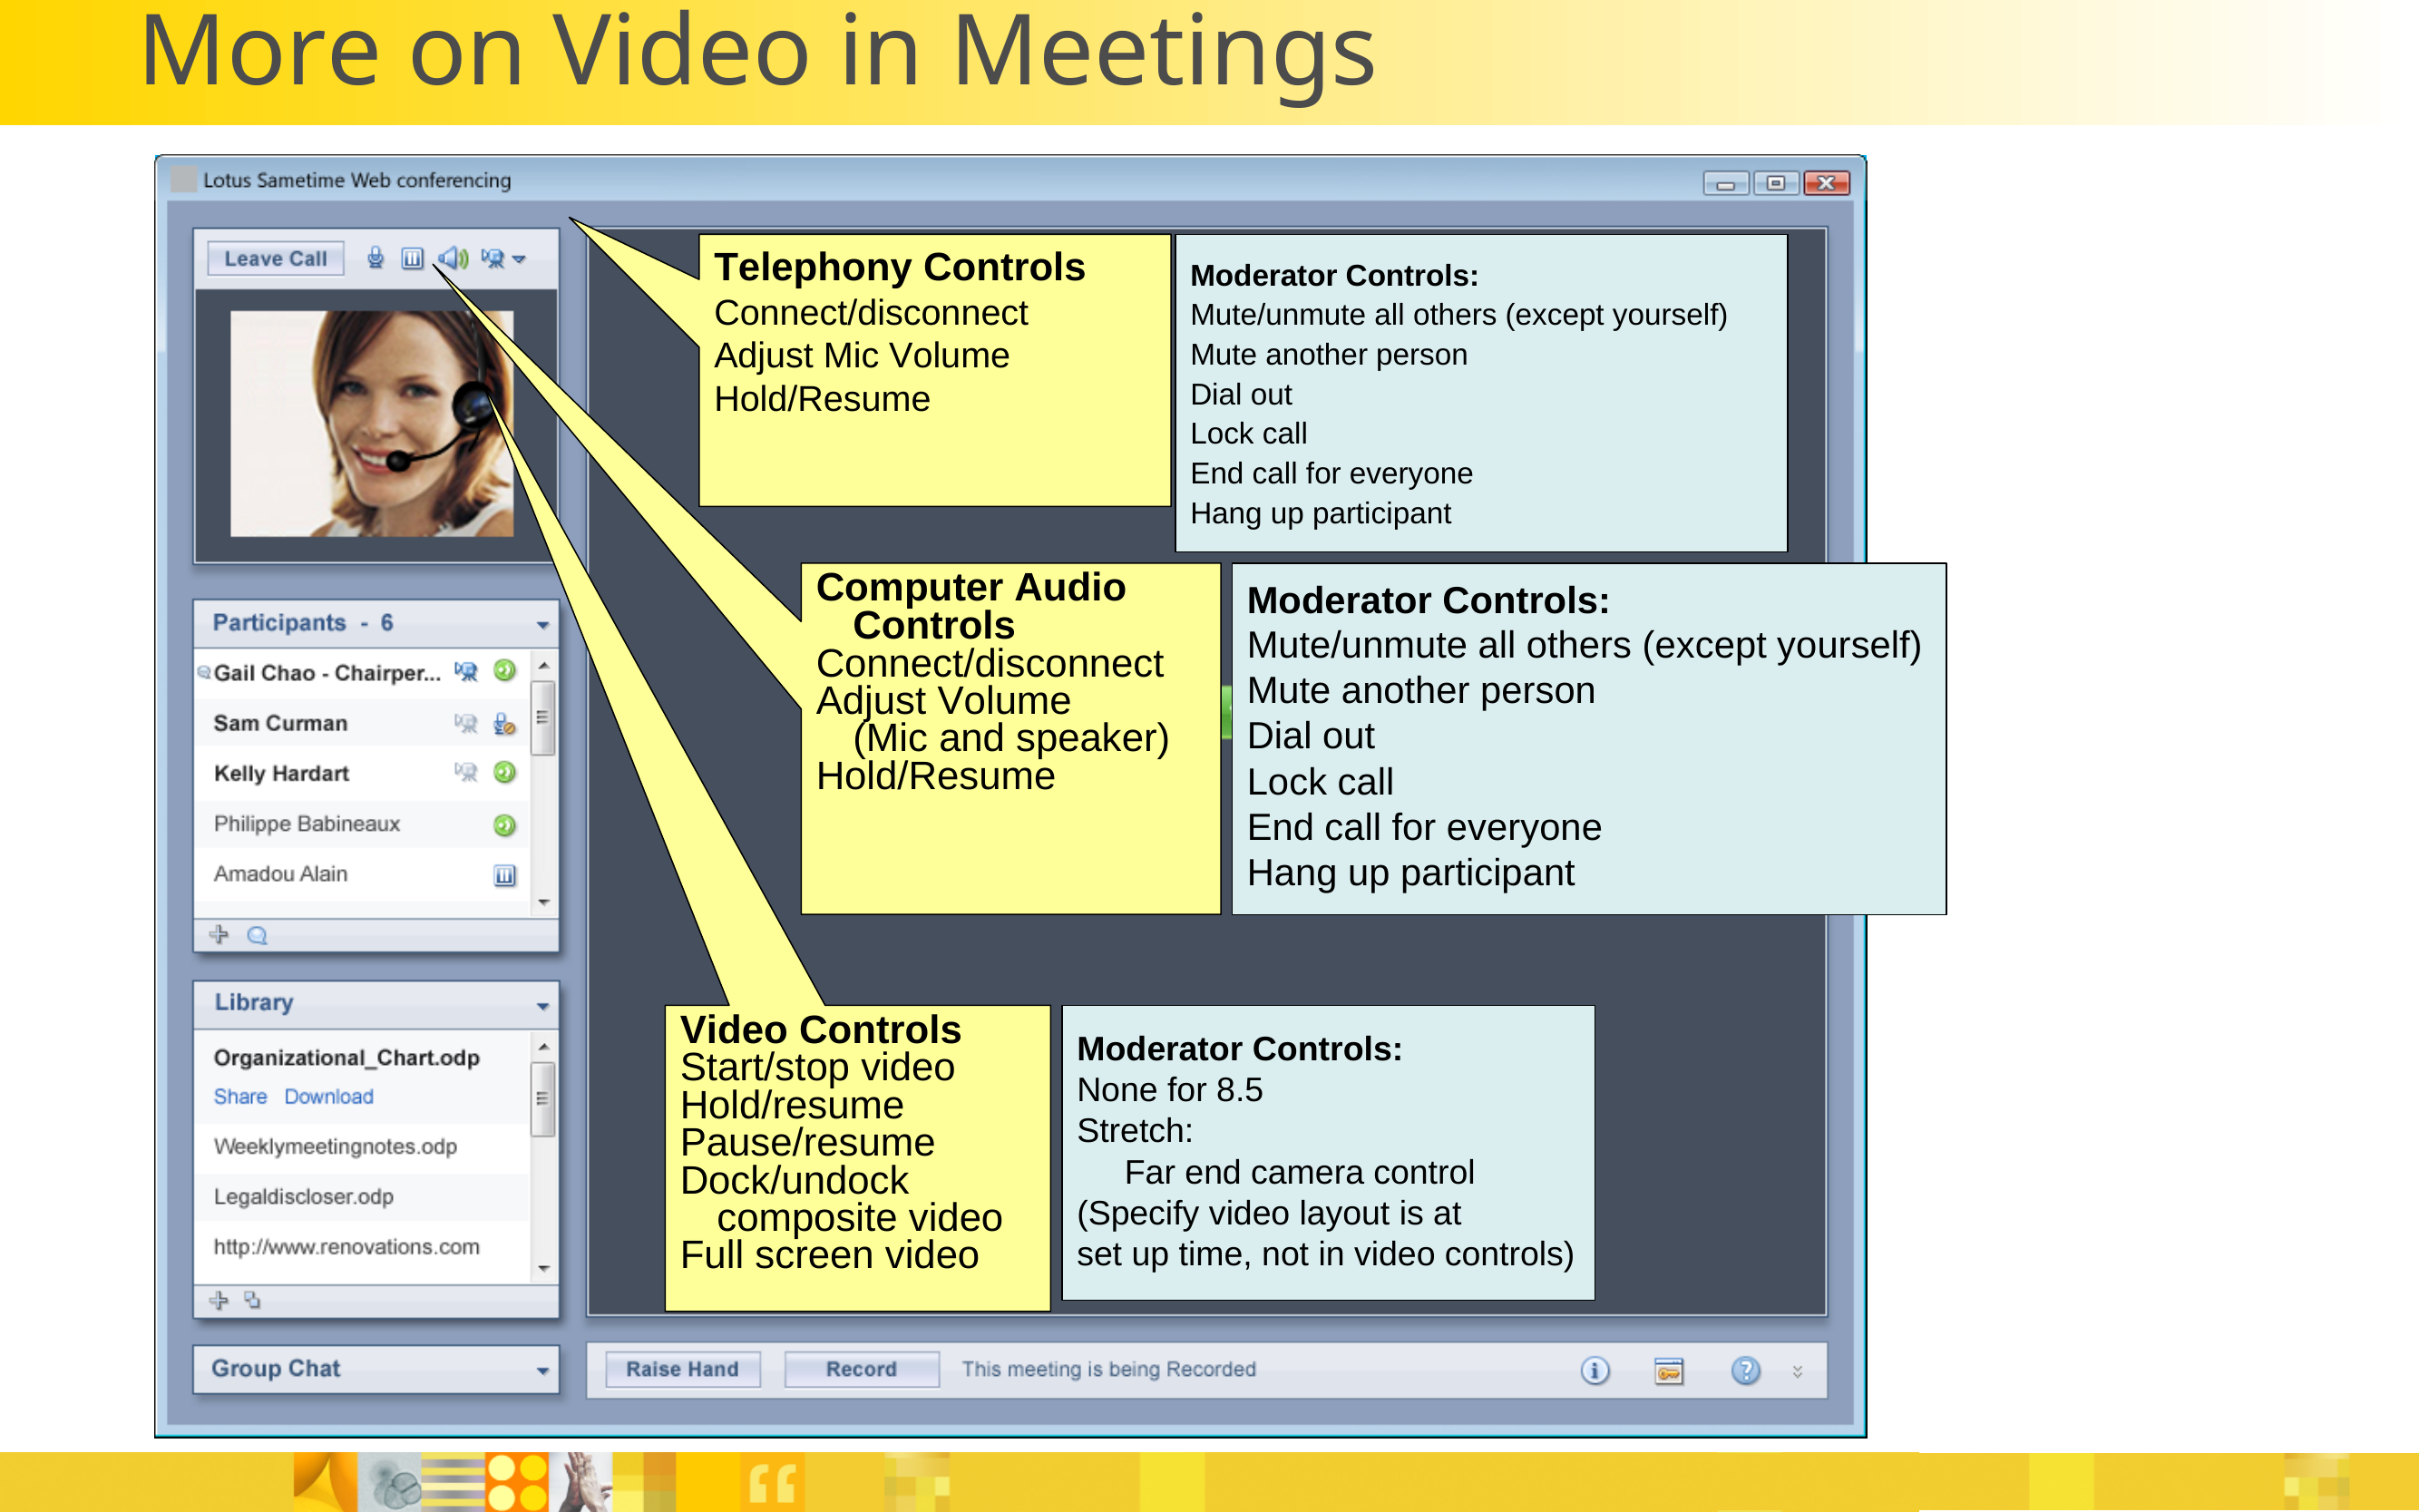

# More on Video in Meetings
Telephony Controls
Connect/disconnect
Adjust Mic Volume
Hold/Resume
Moderator Controls:
Mute/unmute all others (except yourself)
Mute another person
Dial out
Lock call
End call for everyone
Hang up participant
Computer Audio Controls
Connect/disconnect
Adjust Volume
	(Mic and speaker)
Hold/Resume
Moderator Controls:
Mute/unmute all others (except yourself)
Mute another person
Dial out
Lock call
End call for everyone
Hang up participant
Video Controls
Start/stop video
Hold/resume
Pause/resume
Dock/undock composite video
Full screen video
Moderator Controls:
None for 8.5
Stretch:
 Far end camera control
(Specify video layout is at
set up time, not in video controls)